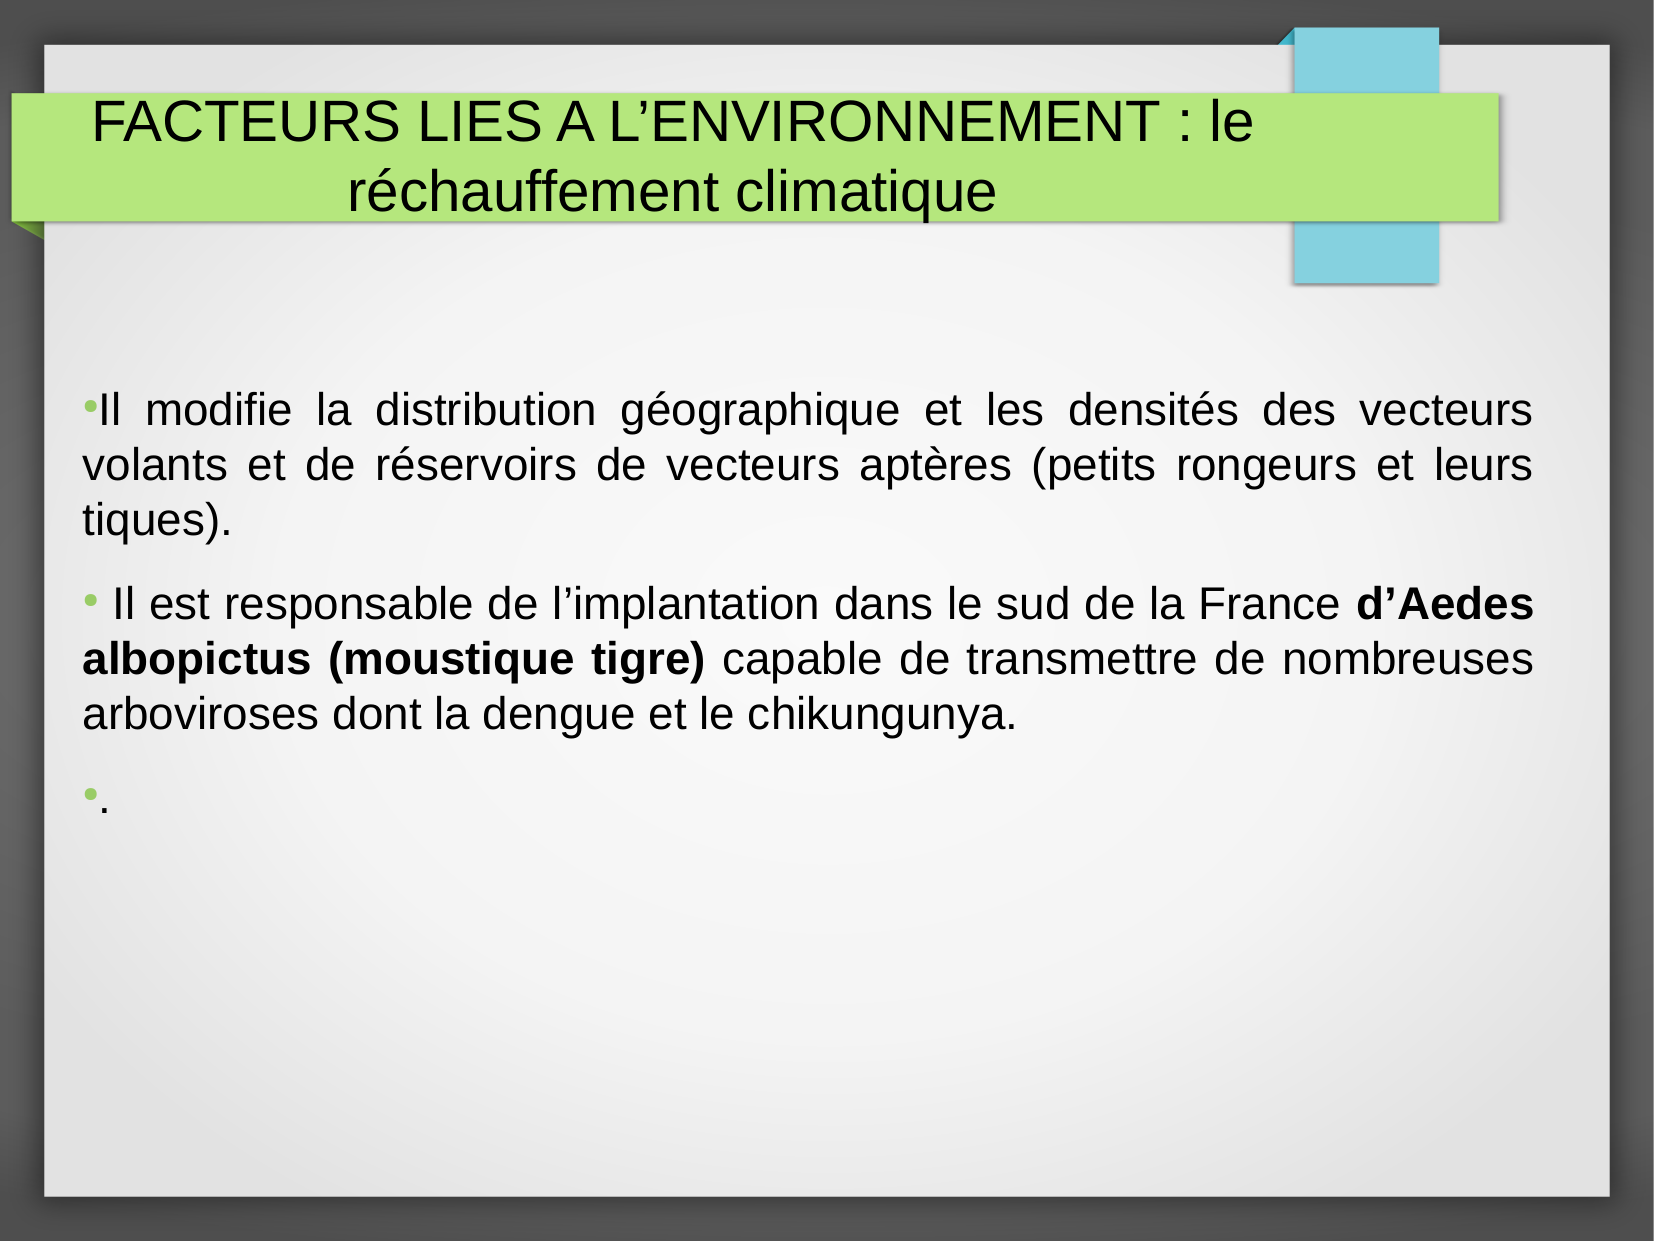

# FACTEURS LIES A L’ENVIRONNEMENT : le réchauffement climatique
Il modifie la distribution géographique et les densités des vecteurs volants et de réservoirs de vecteurs aptères (petits rongeurs et leurs tiques).
 Il est responsable de l’implantation dans le sud de la France d’Aedes albopictus (moustique tigre) capable de transmettre de nombreuses arboviroses dont la dengue et le chikungunya.
.